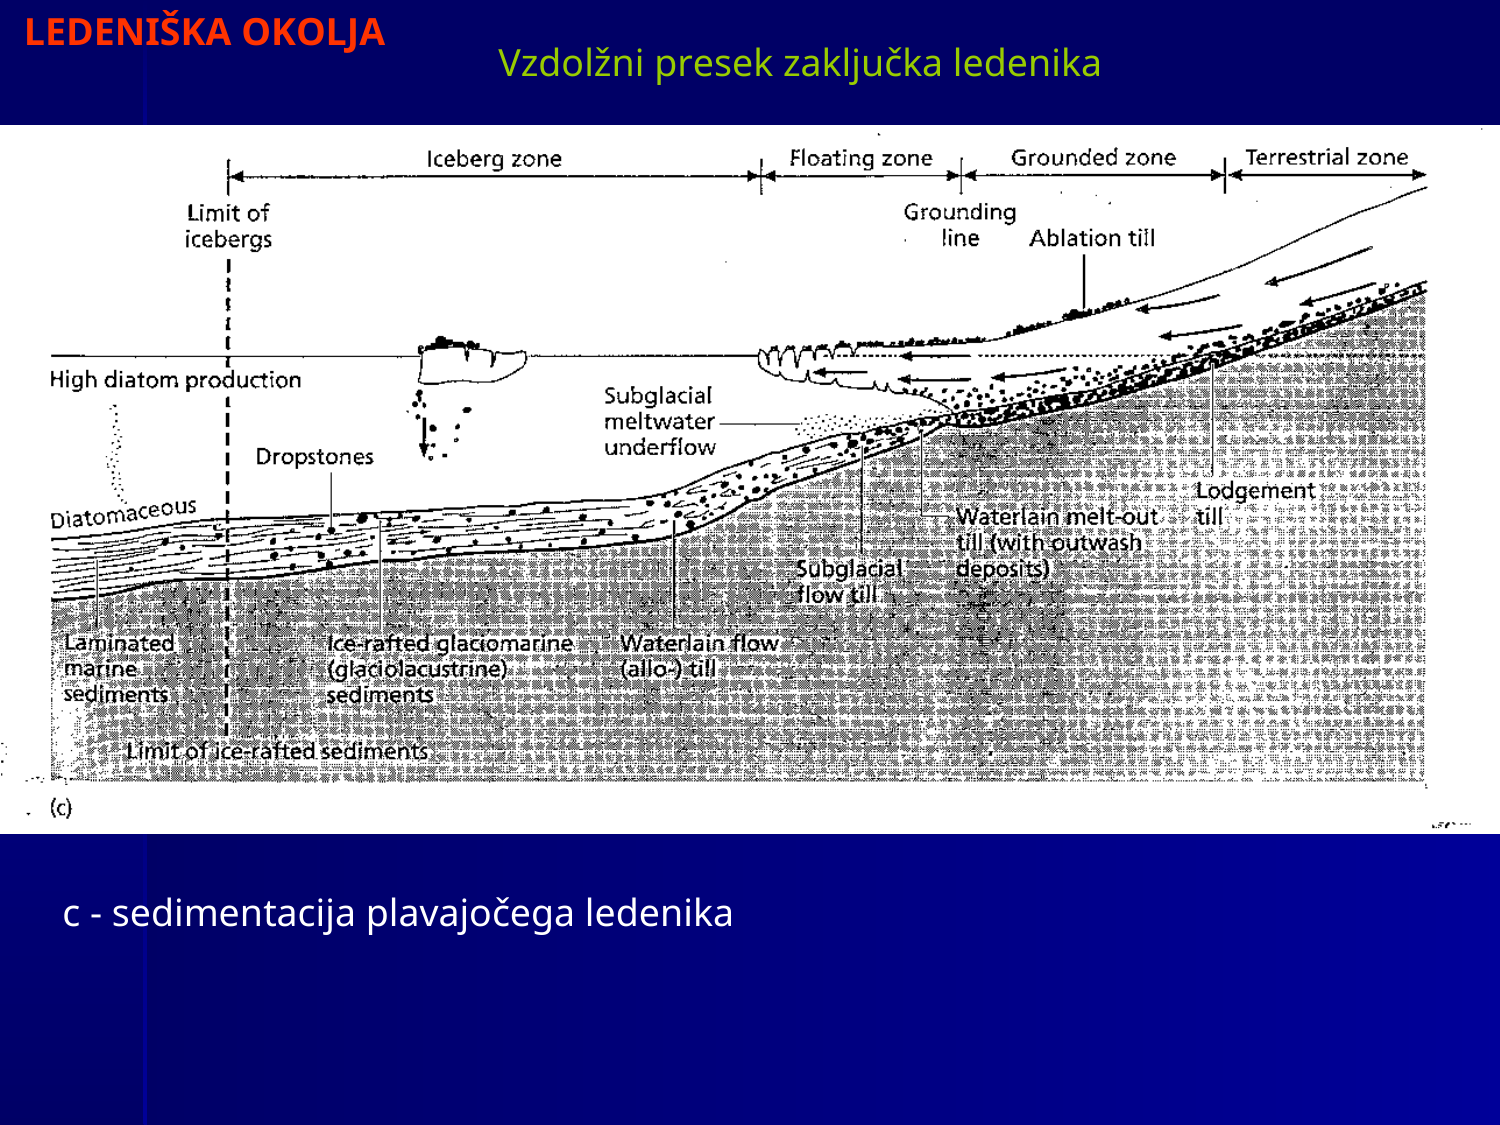

LEDENIŠKA OKOLJA
Vzdolžni presek zaključka ledenika
c - sedimentacija plavajočega ledenika